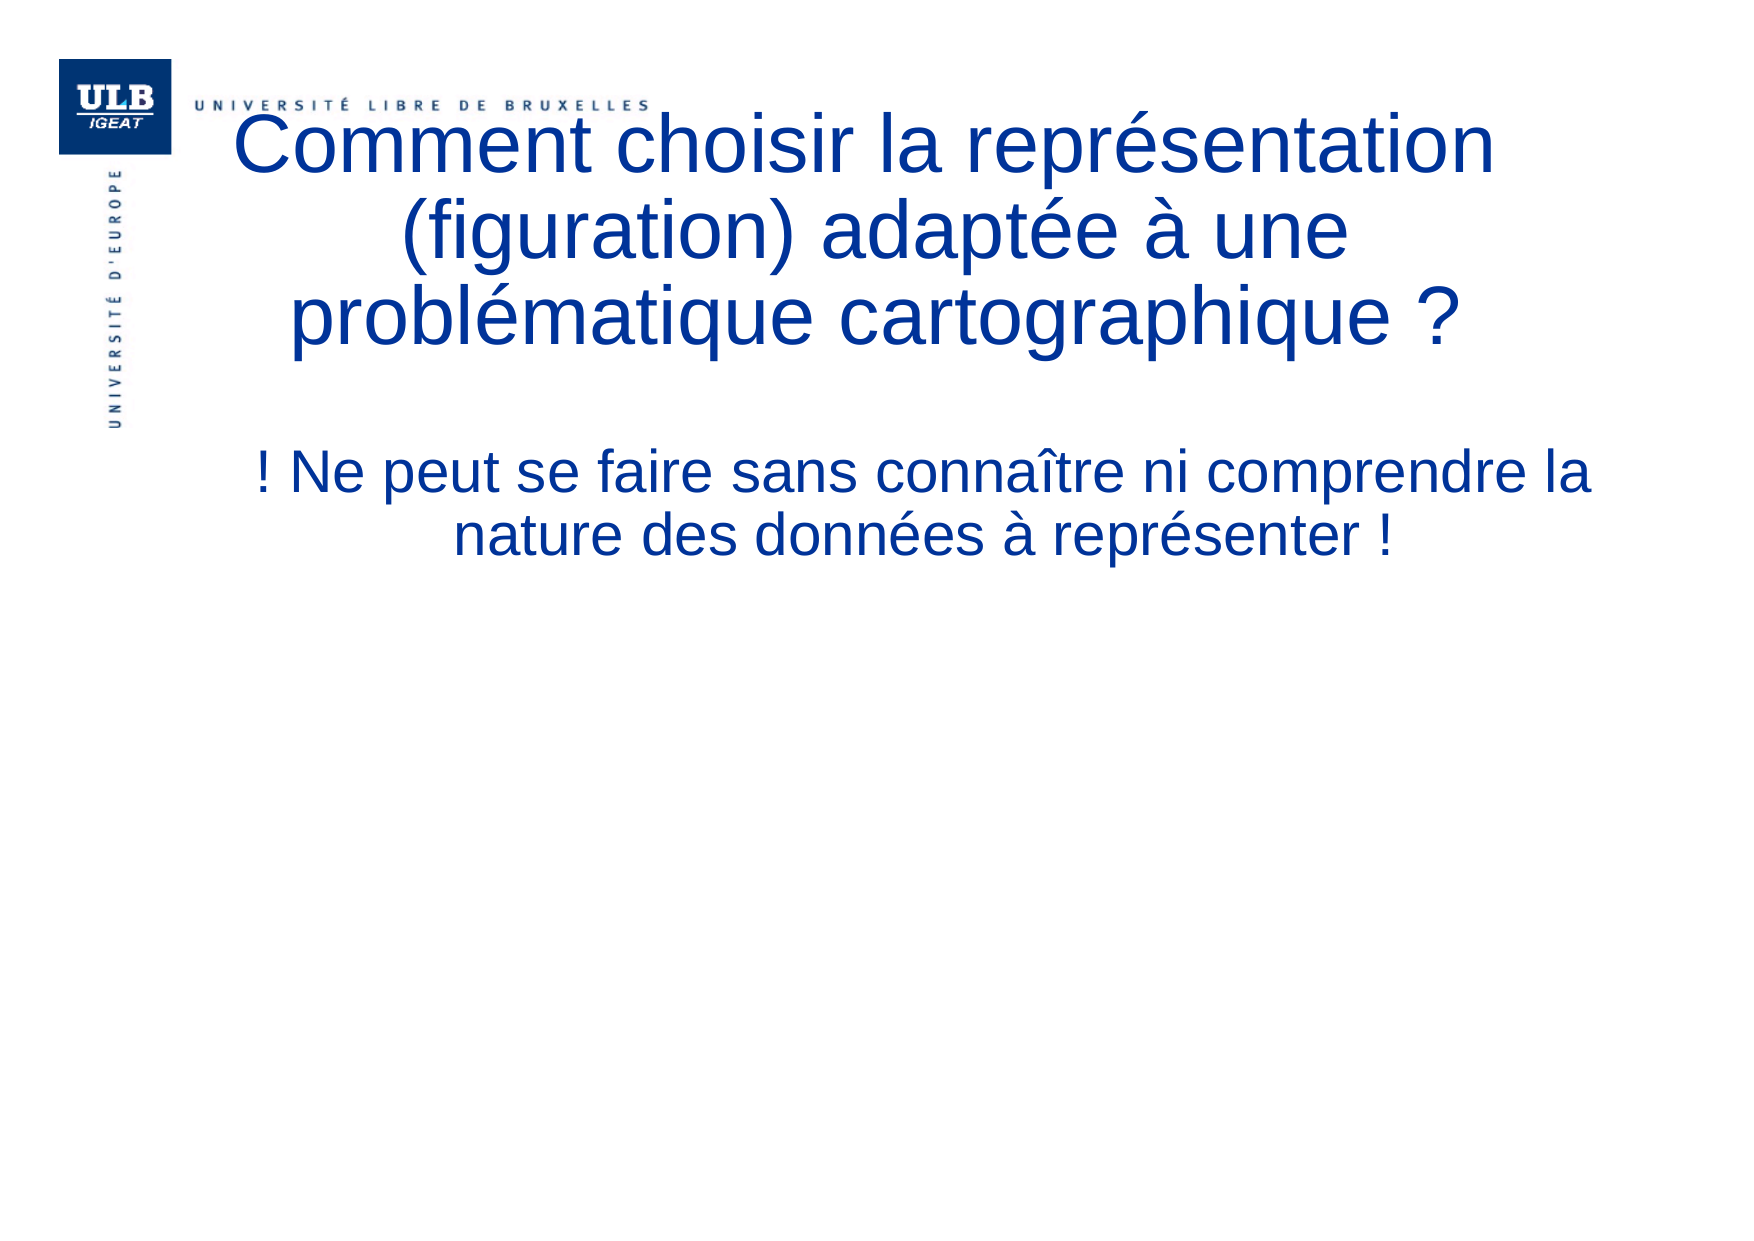

# Comment choisir la représentation (figuration) adaptée à une problématique cartographique ?
! Ne peut se faire sans connaître ni comprendre la nature des données à représenter !